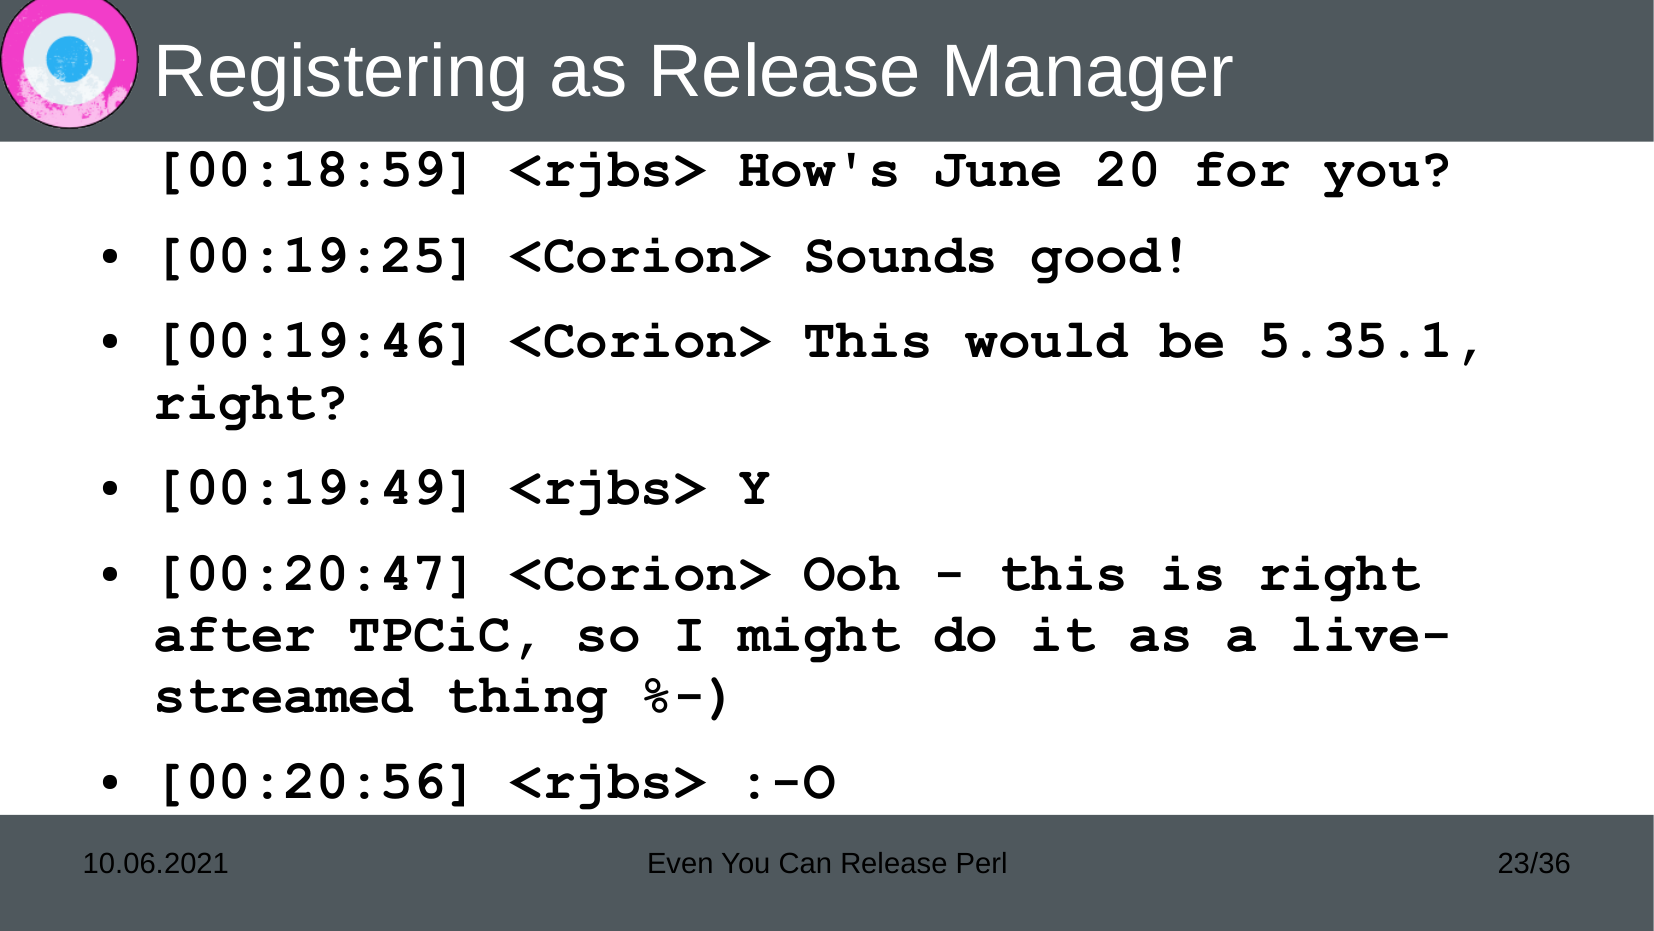

# Registering as Release Manager
[00:18:59] <rjbs> How's June 20 for you?
[00:19:25] <Corion> Sounds good!
[00:19:46] <Corion> This would be 5.35.1, right?
[00:19:49] <rjbs> Y
[00:20:47] <Corion> Ooh - this is right after TPCiC, so I might do it as a live-streamed thing %-)
[00:20:56] <rjbs> :-O
08. März 2019
23